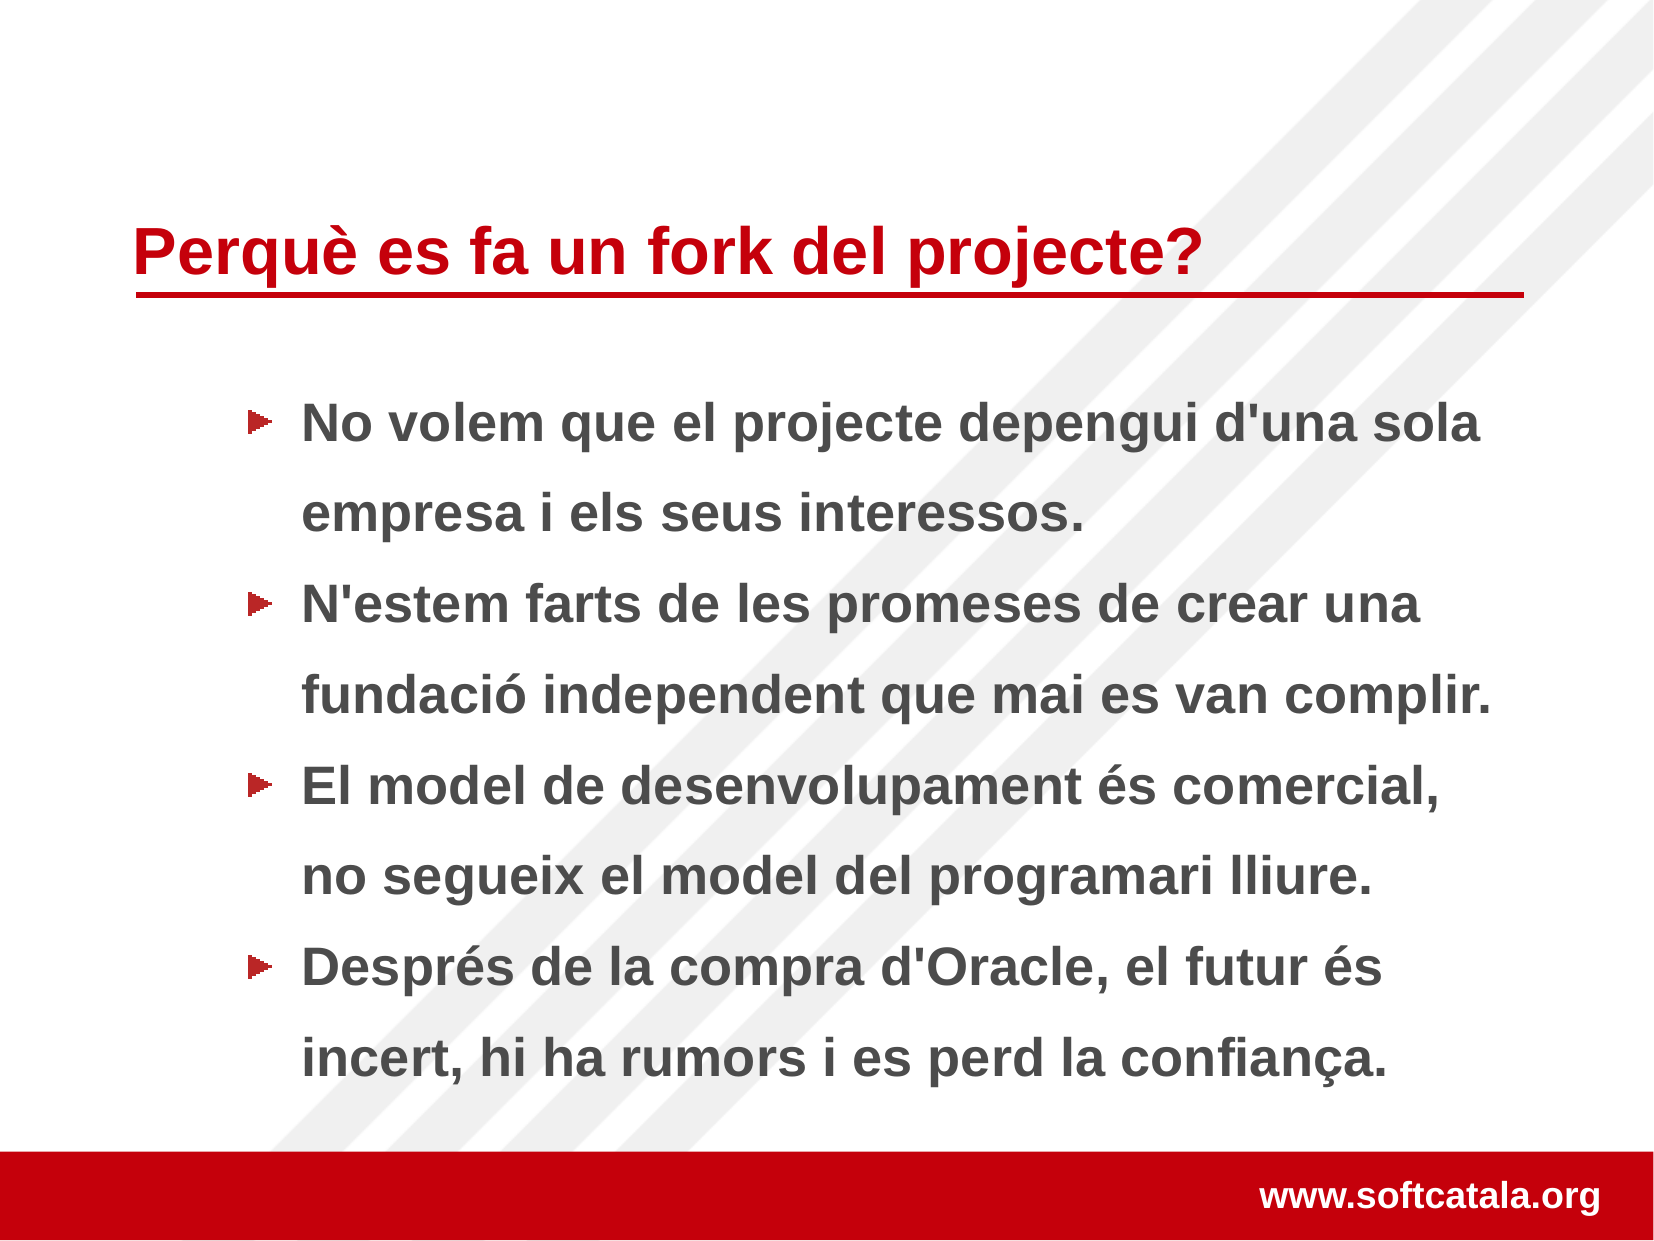

Perquè es fa un fork del projecte?
No volem que el projecte depengui d'una sola empresa i els seus interessos.
N'estem farts de les promeses de crear una fundació independent que mai es van complir.
El model de desenvolupament és comercial, no segueix el model del programari lliure.
Després de la compra d'Oracle, el futur és incert, hi ha rumors i es perd la confiança.
 www.softcatala.org